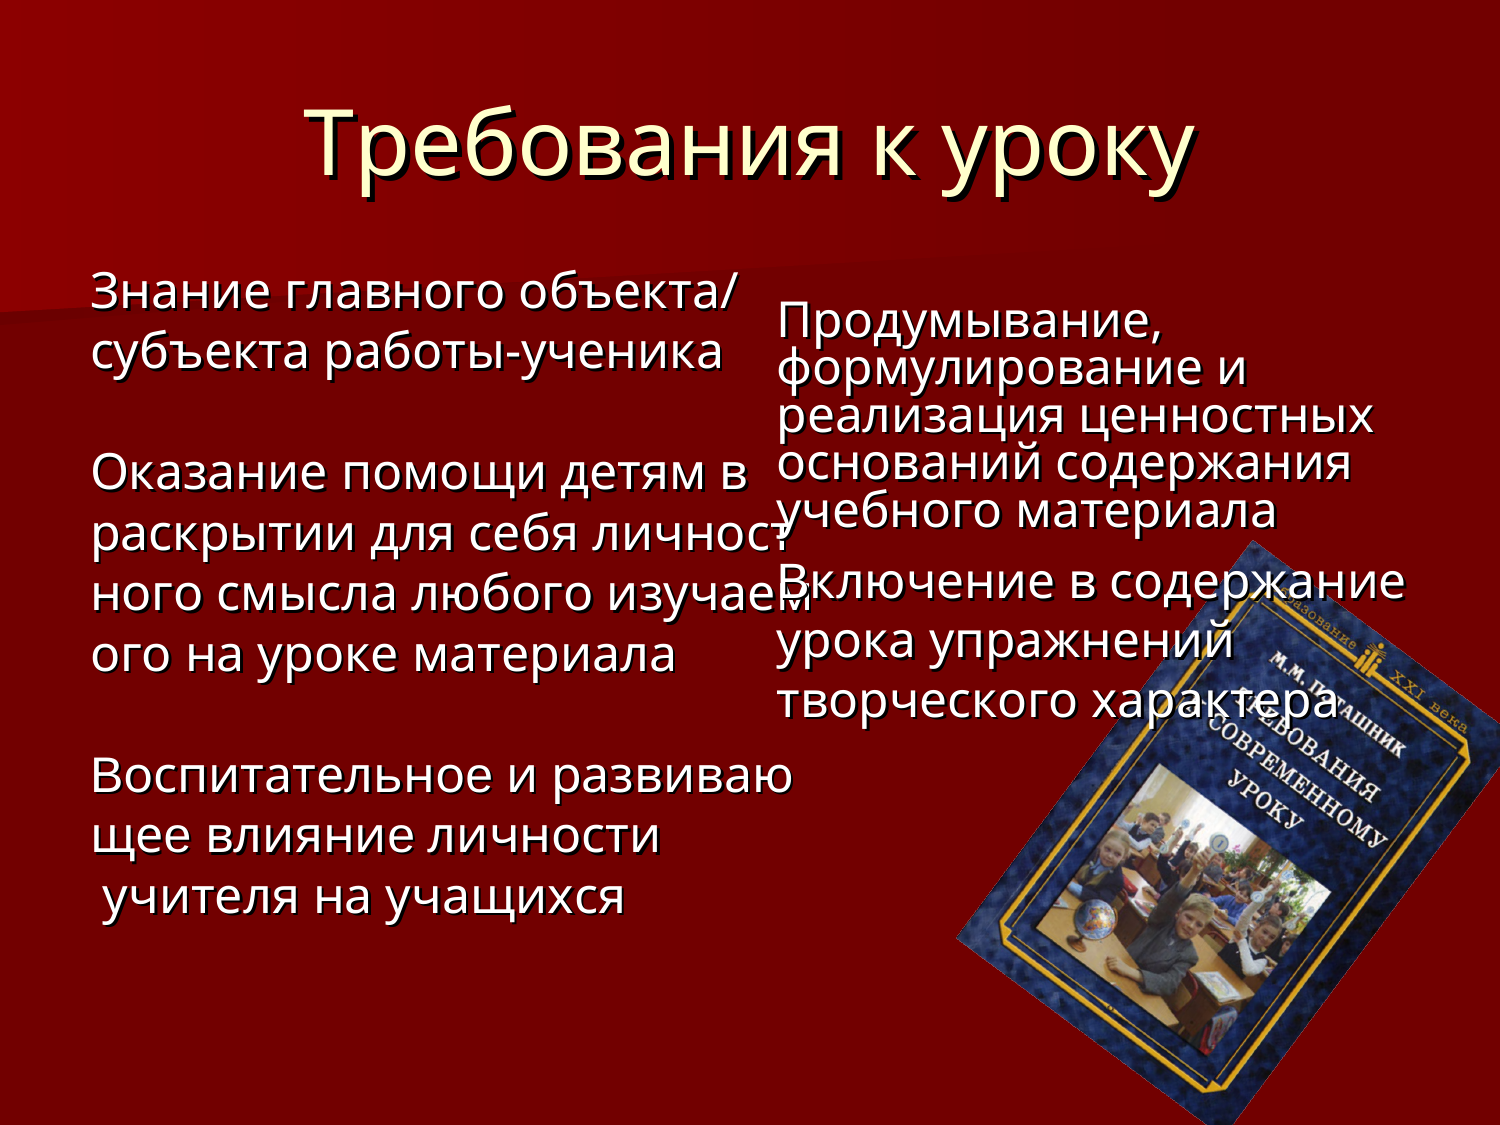

# Требования к уроку
Продумывание, формулирование и реализация ценностных оснований содержания учебного материала
Включение в содержание урока упражнений творческого характера
Знание главного объекта/
субъекта работы-ученика
Оказание помощи детям в
раскрытии для себя личност
ного смысла любого изучаем
ого на уроке материала
Воспитательное и развиваю
щее влияние личности
 учителя на учащихся